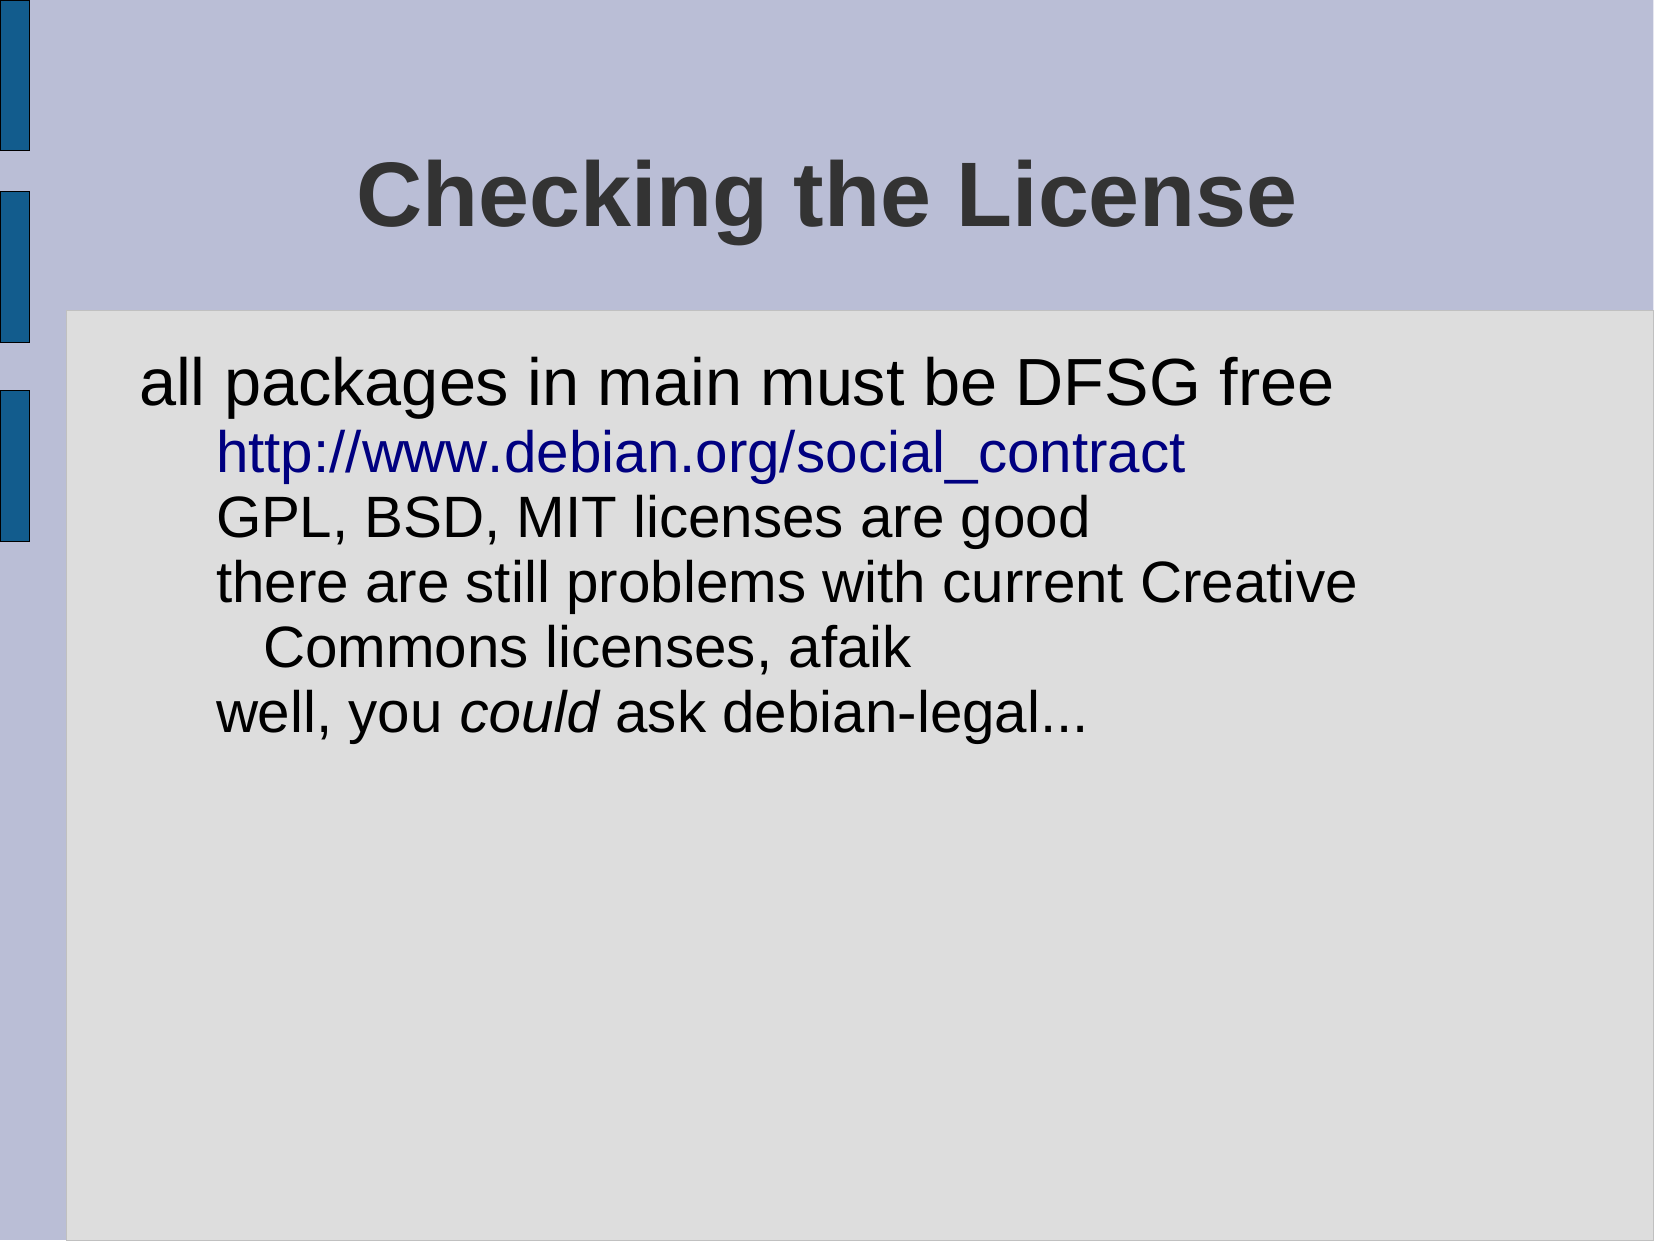

# Checking the License
all packages in main must be DFSG free
http://www.debian.org/social_contract
GPL, BSD, MIT licenses are good
there are still problems with current Creative Commons licenses, afaik
well, you could ask debian-legal...